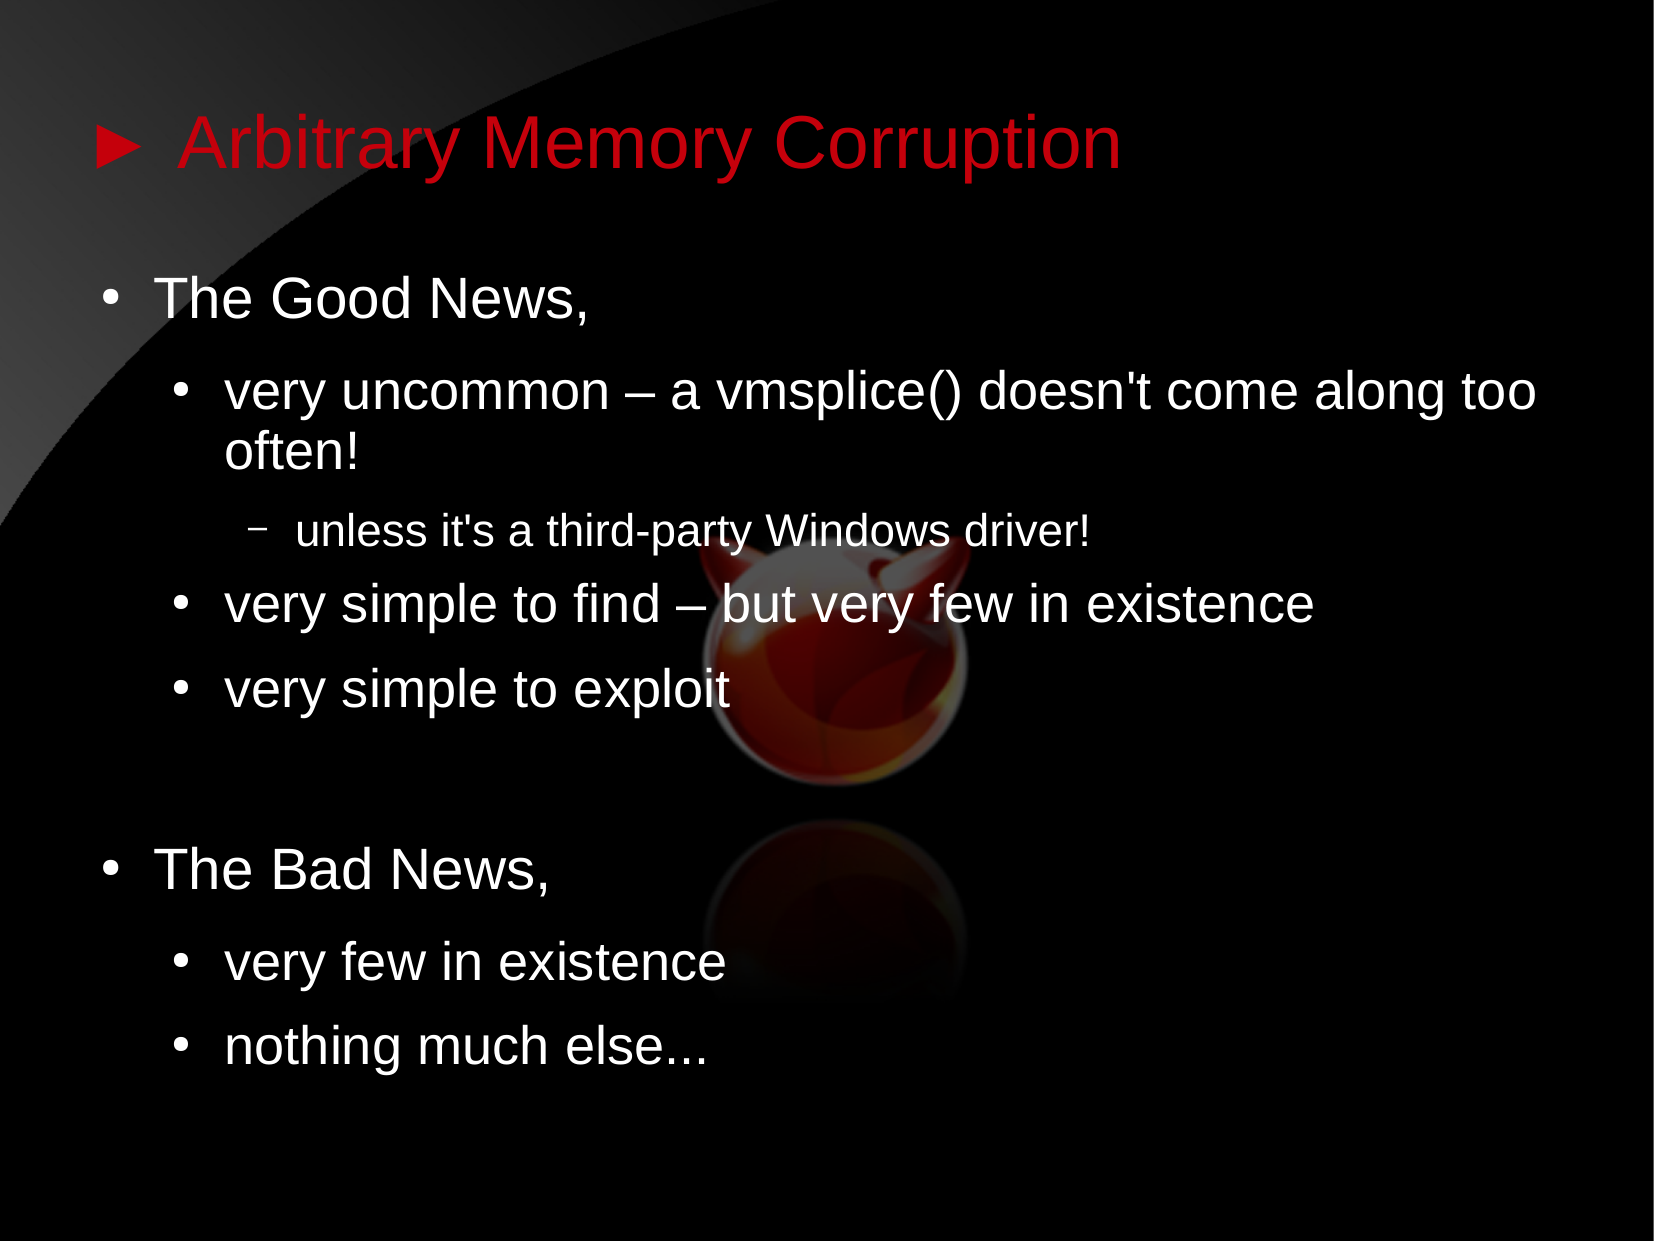

# ► Arbitrary Memory Corruption
The Good News,
very uncommon – a vmsplice() doesn't come along too often!
unless it's a third-party Windows driver!
very simple to find – but very few in existence
very simple to exploit
The Bad News,
very few in existence
nothing much else...